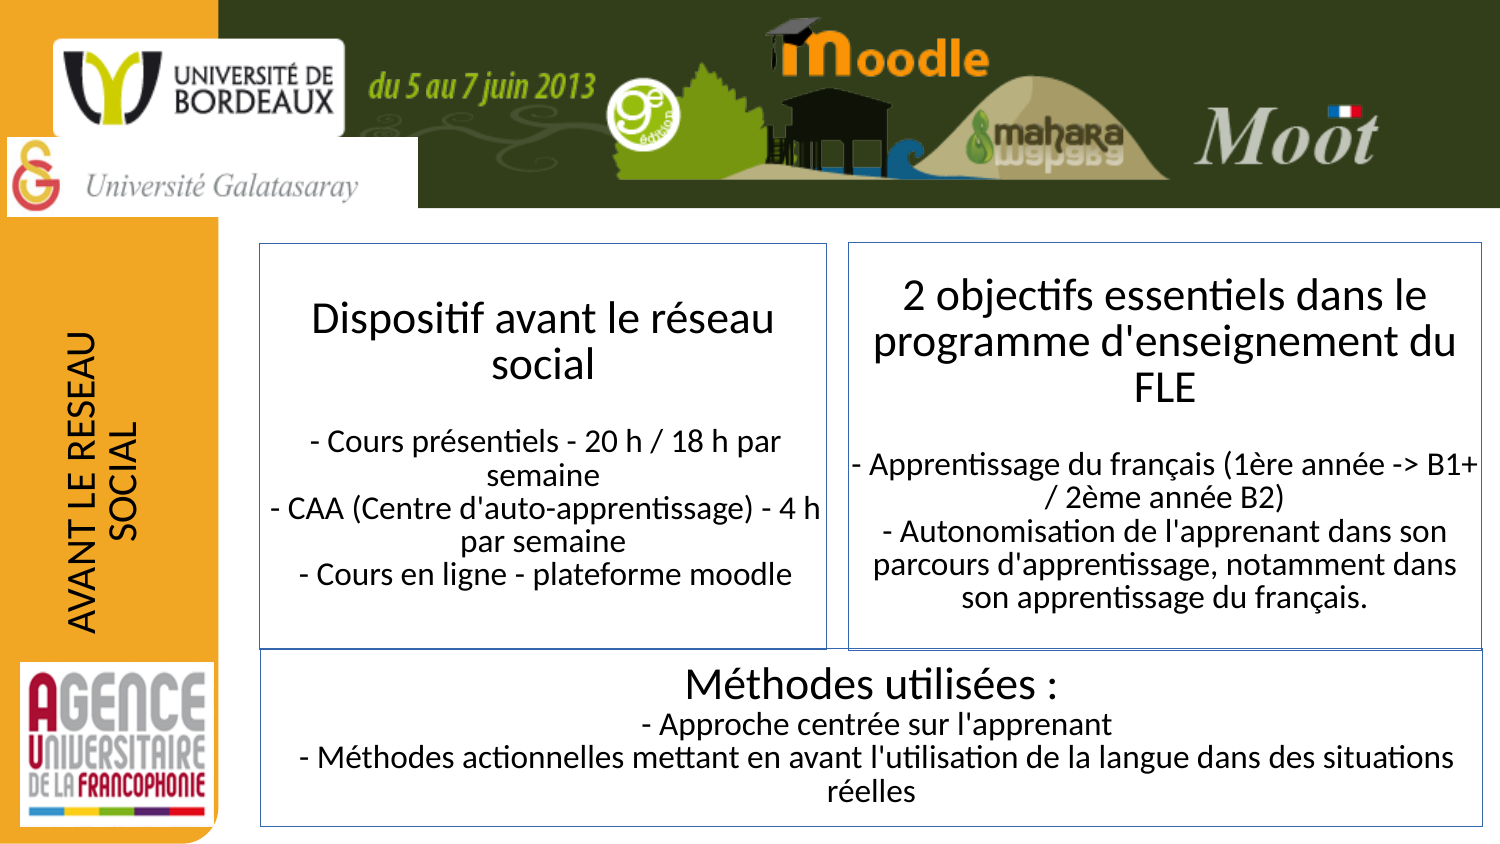

2 objectifs essentiels dans le programme d'enseignement du FLE
- Apprentissage du français (1ère année -> B1+ / 2ème année B2)
- Autonomisation de l'apprenant dans son parcours d'apprentissage, notamment dans son apprentissage du français.
# Dispositif avant le réseau social
- Cours présentiels - 20 h / 18 h par semaine
- CAA (Centre d'auto-apprentissage) - 4 h par semaine
- Cours en ligne - plateforme moodle
AVANT LE RESEAU SOCIAL
Méthodes utilisées :
- Approche centrée sur l'apprenant
- Méthodes actionnelles mettant en avant l'utilisation de la langue dans des situations réelles